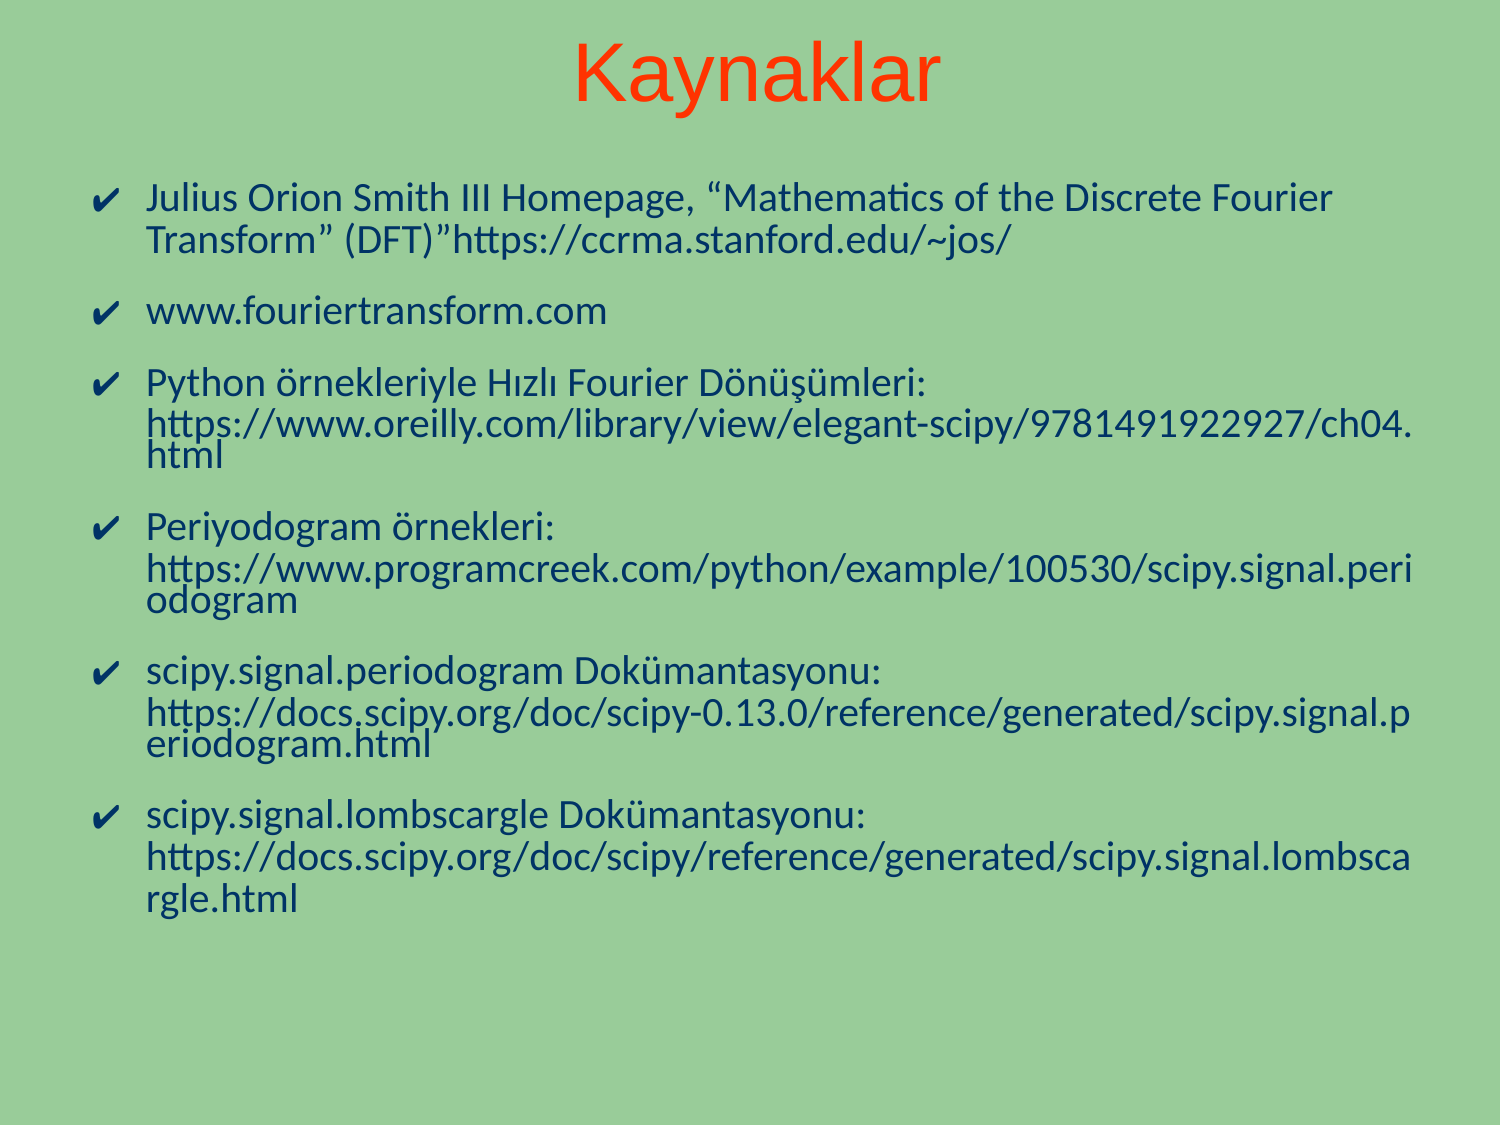

Kaynaklar
# Julius Orion Smith III Homepage, “Mathematics of the Discrete Fourier Transform” (DFT)”https://ccrma.stanford.edu/~jos/
www.fouriertransform.com
Python örnekleriyle Hızlı Fourier Dönüşümleri: https://www.oreilly.com/library/view/elegant-scipy/9781491922927/ch04.html
Periyodogram örnekleri: https://www.programcreek.com/python/example/100530/scipy.signal.periodogram
scipy.signal.periodogram Dokümantasyonu: https://docs.scipy.org/doc/scipy-0.13.0/reference/generated/scipy.signal.periodogram.html
scipy.signal.lombscargle Dokümantasyonu: https://docs.scipy.org/doc/scipy/reference/generated/scipy.signal.lombscargle.html